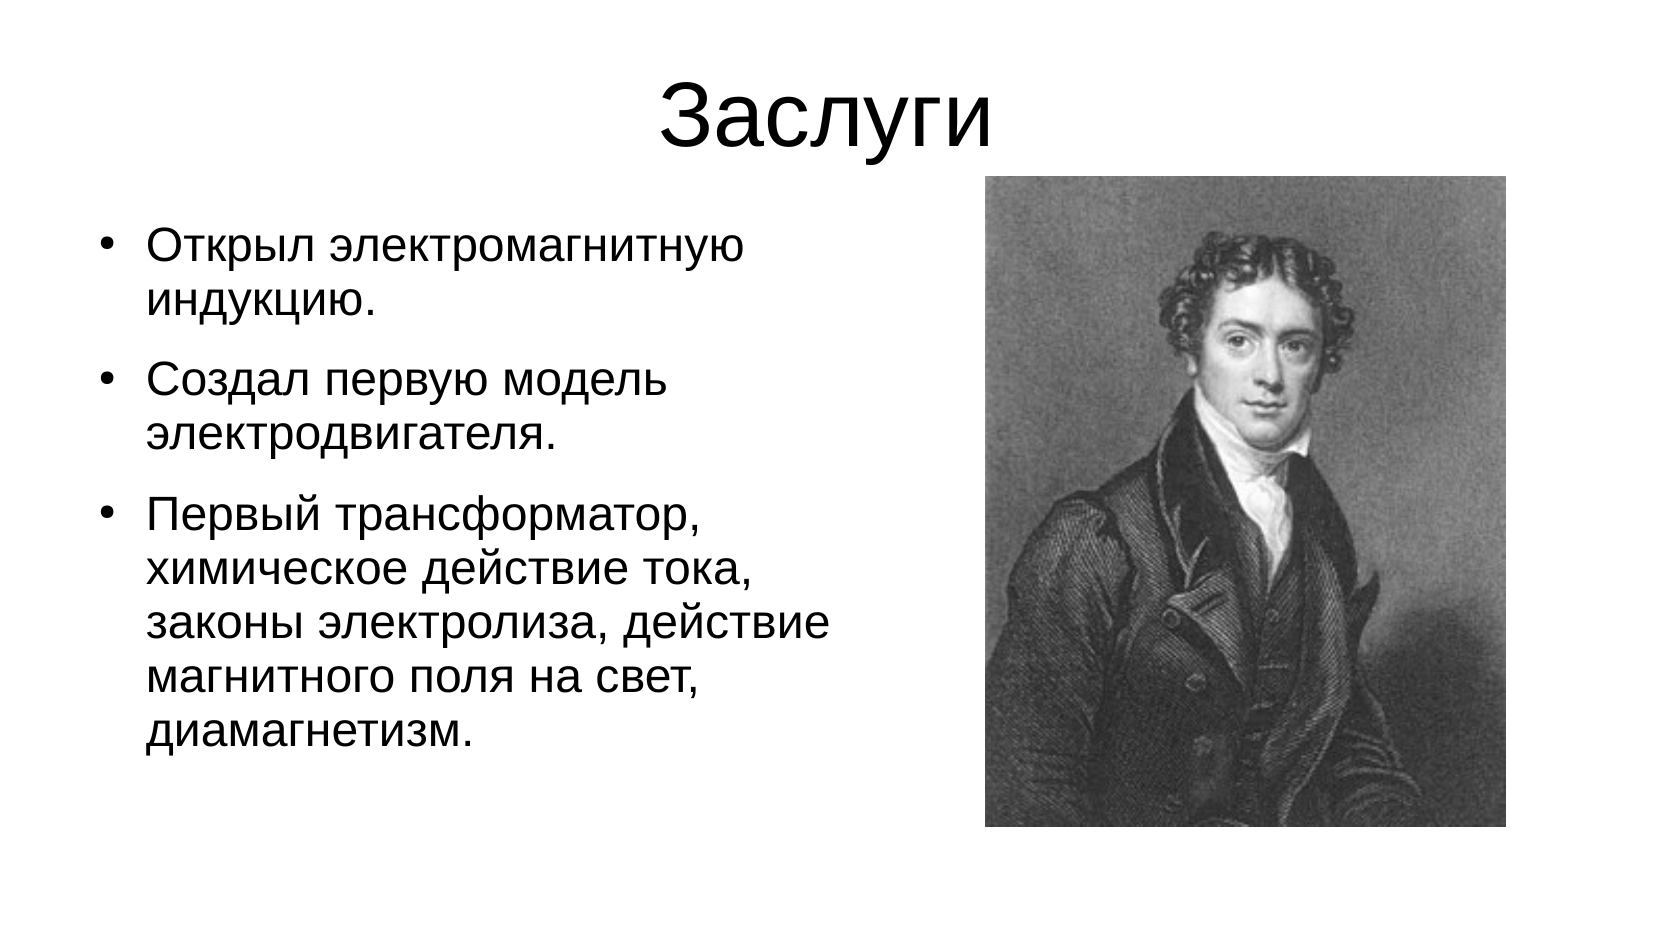

# Заслуги
Открыл электромагнитную индукцию.
Создал первую модель электродвигателя.
Первый трансформатор, химическое действие тока, законы электролиза, действие магнитного поля на свет, диамагнетизм.